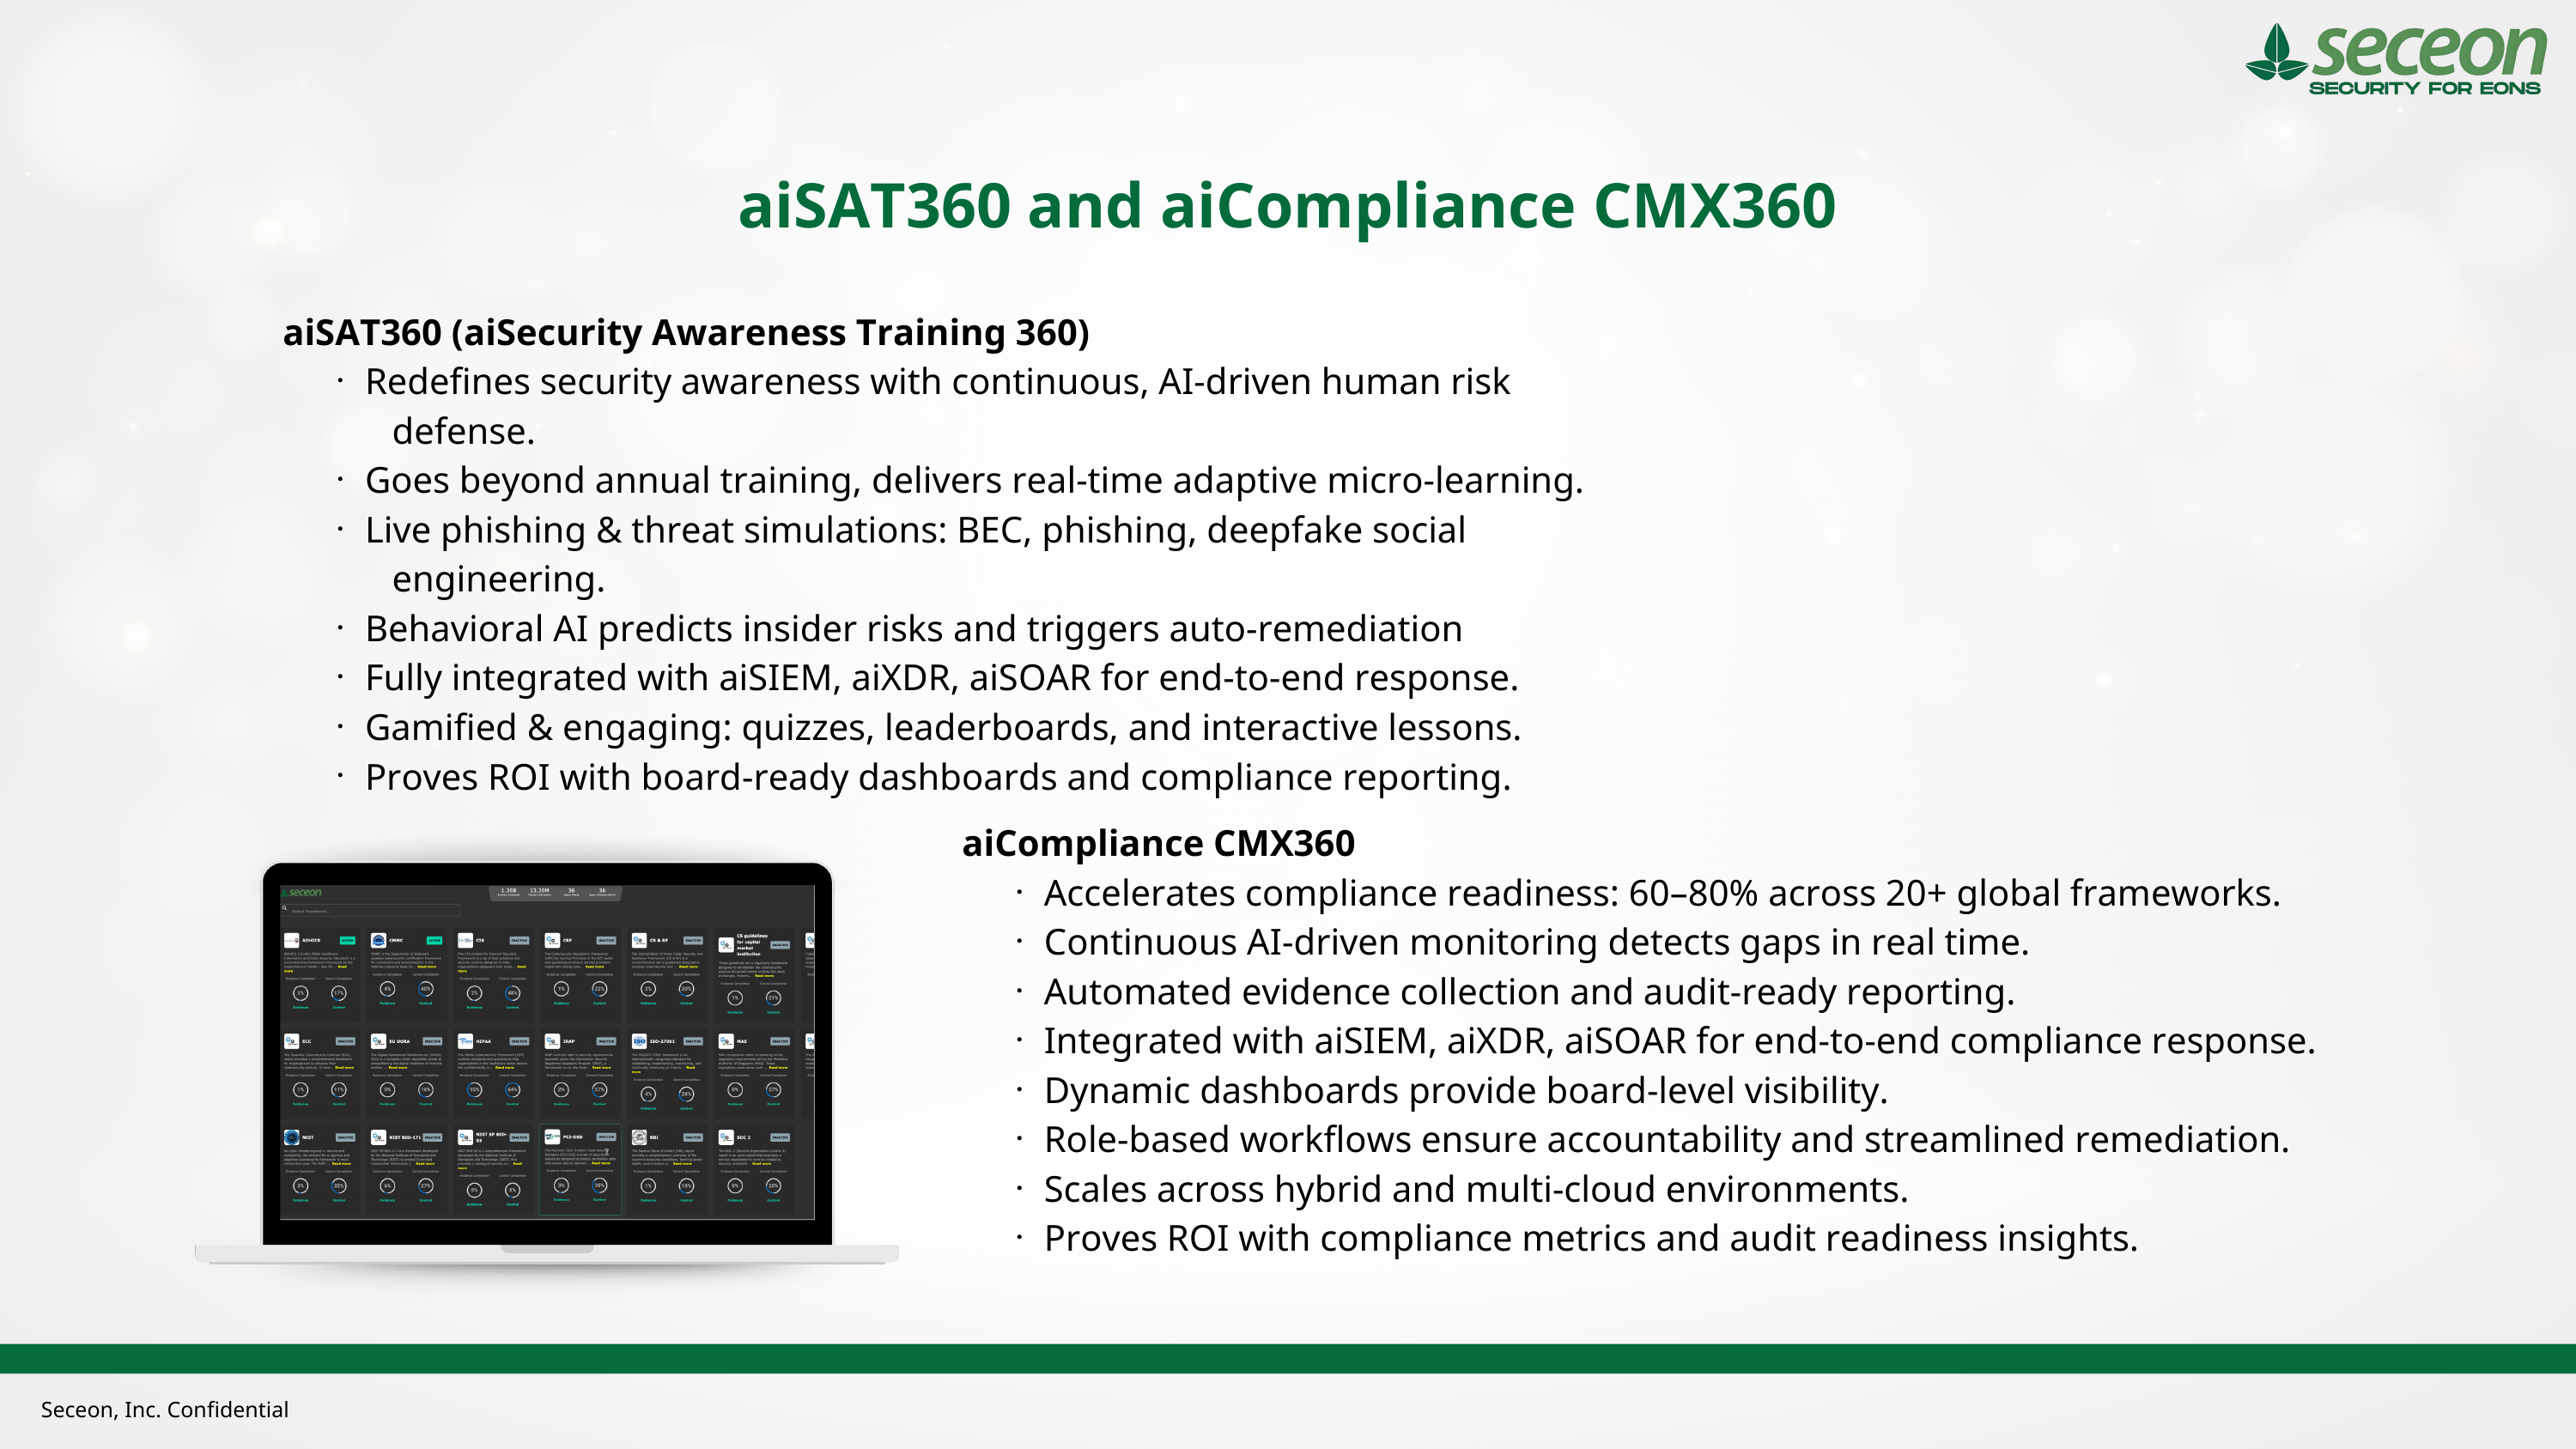

aiSAT360 and aiCompliance CMX360
aiSAT360 (aiSecurity Awareness Training 360)
Redefines security awareness with continuous, AI-driven human risk defense.
Goes beyond annual training, delivers real-time adaptive micro-learning.
Live phishing & threat simulations: BEC, phishing, deepfake social engineering.
Behavioral AI predicts insider risks and triggers auto-remediation
Fully integrated with aiSIEM, aiXDR, aiSOAR for end-to-end response.
Gamified & engaging: quizzes, leaderboards, and interactive lessons.
Proves ROI with board-ready dashboards and compliance reporting.
aiCompliance CMX360
Accelerates compliance readiness: 60–80% across 20+ global frameworks.
Continuous AI-driven monitoring detects gaps in real time.
Automated evidence collection and audit-ready reporting.
Integrated with aiSIEM, aiXDR, aiSOAR for end-to-end compliance response.
Dynamic dashboards provide board-level visibility.
Role-based workflows ensure accountability and streamlined remediation.
Scales across hybrid and multi-cloud environments.
Proves ROI with compliance metrics and audit readiness insights.